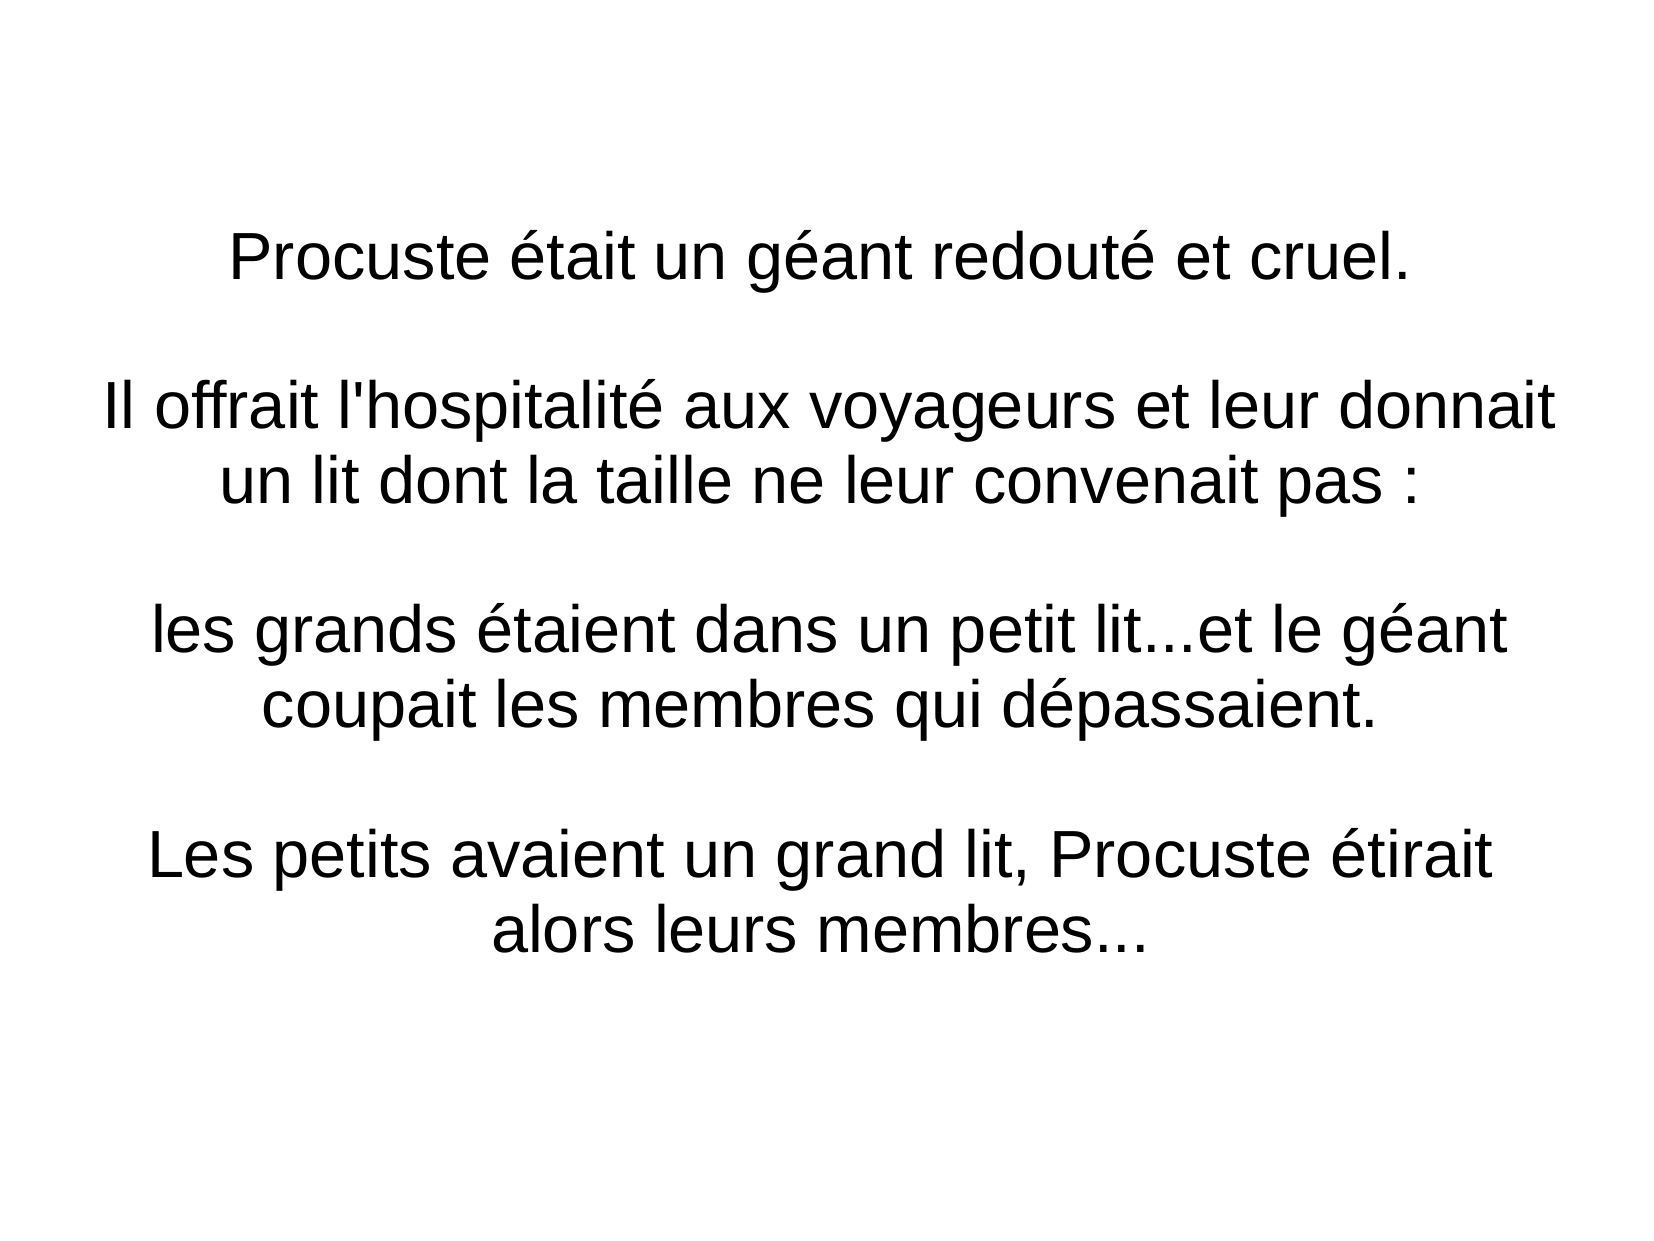

# Procuste était un géant redouté et cruel.
 Il offrait l'hospitalité aux voyageurs et leur donnait un lit dont la taille ne leur convenait pas :
 les grands étaient dans un petit lit...et le géant coupait les membres qui dépassaient.
Les petits avaient un grand lit, Procuste étirait alors leurs membres...